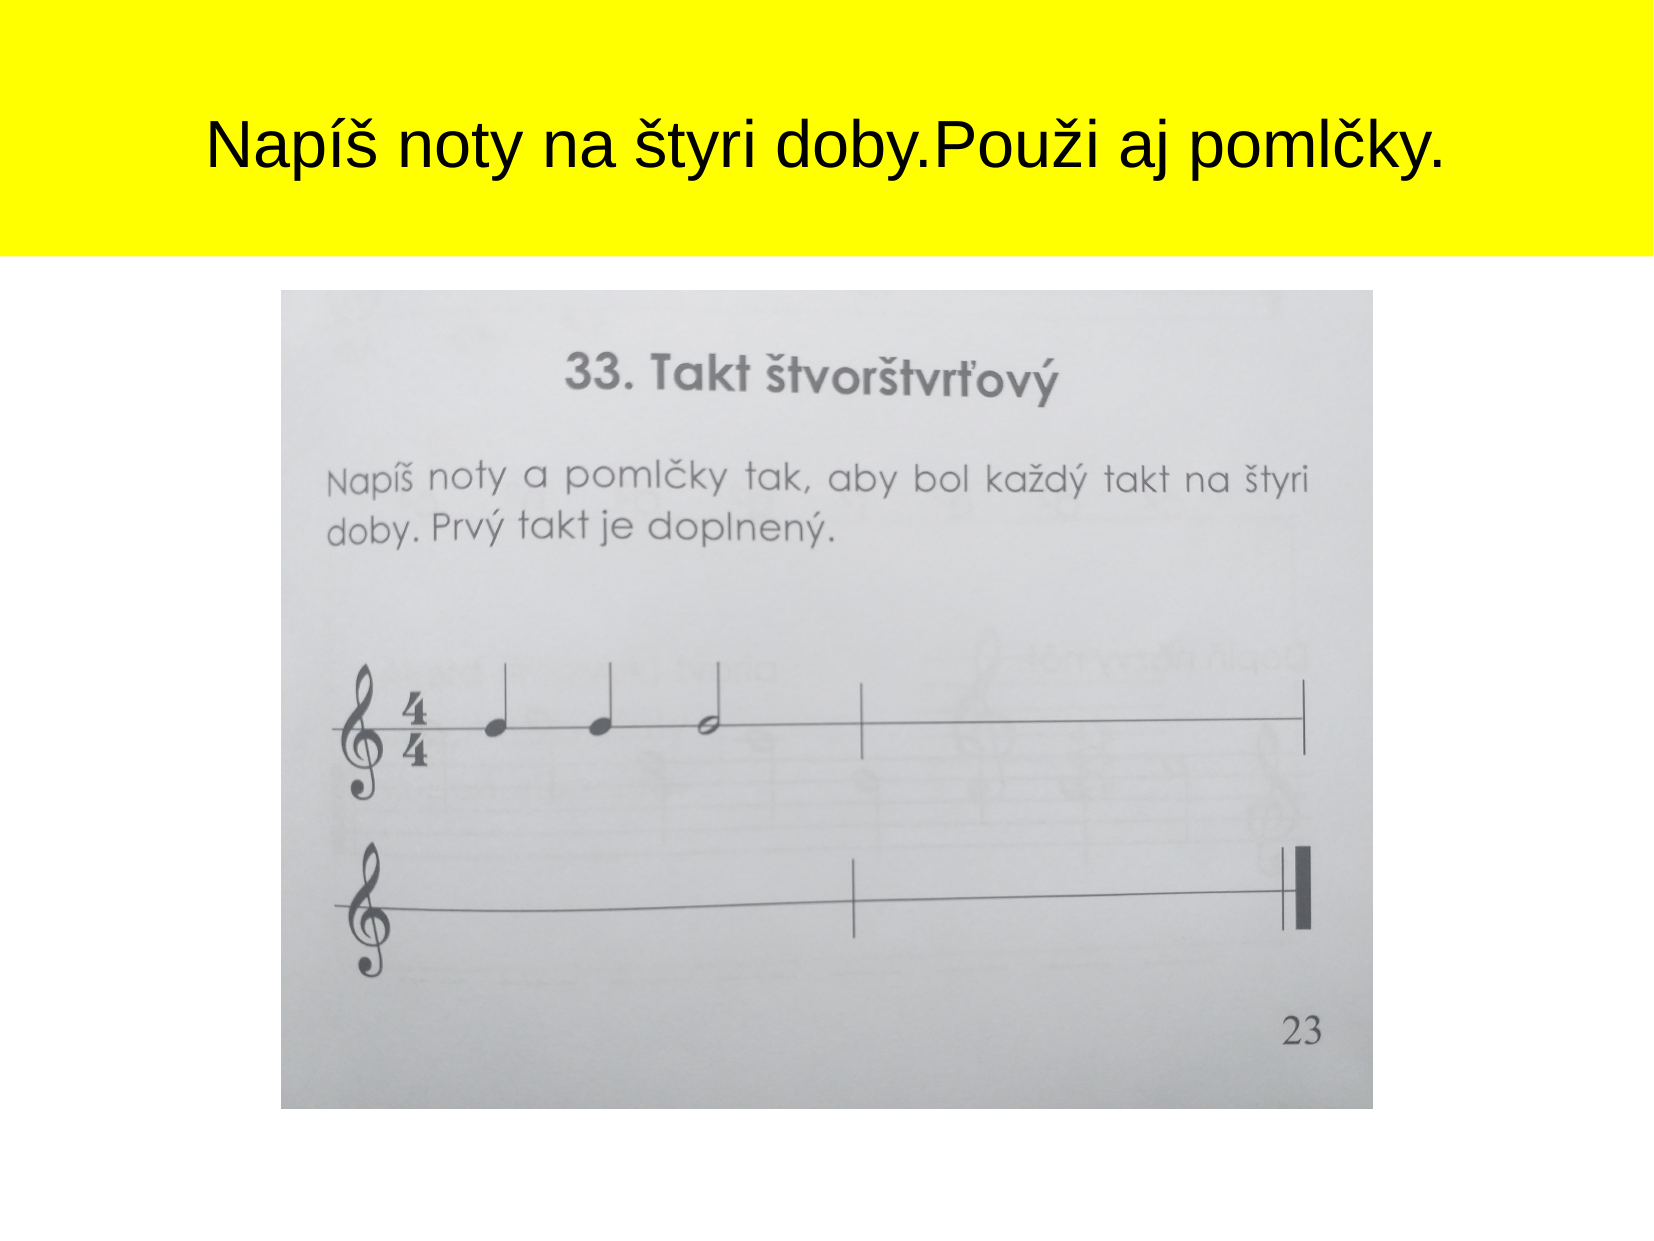

# Napíš noty na štyri doby.Použi aj pomlčky.